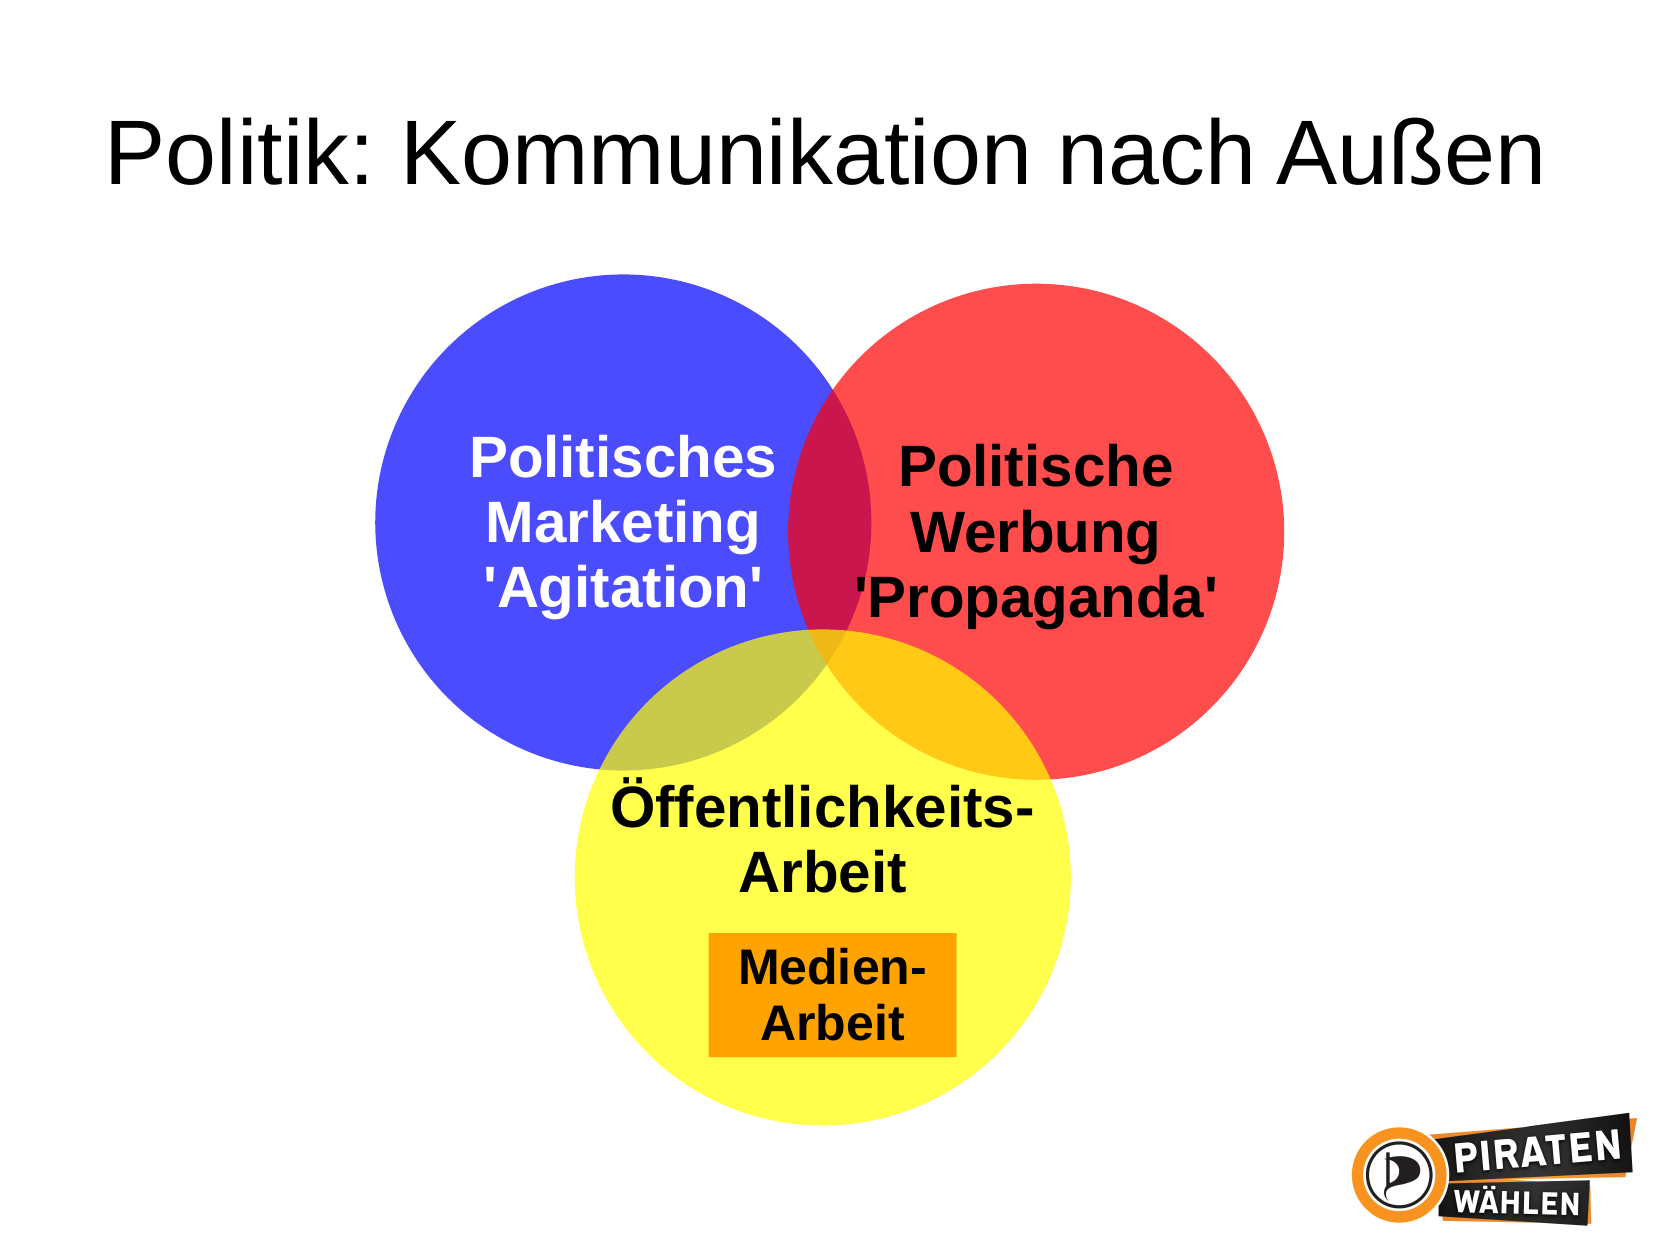

# Politik: Kommunikation nach Außen
Politisches
Marketing
'Agitation'
Politische
Werbung
'Propaganda'
Öffentlichkeits-
Arbeit
Medien-
Arbeit